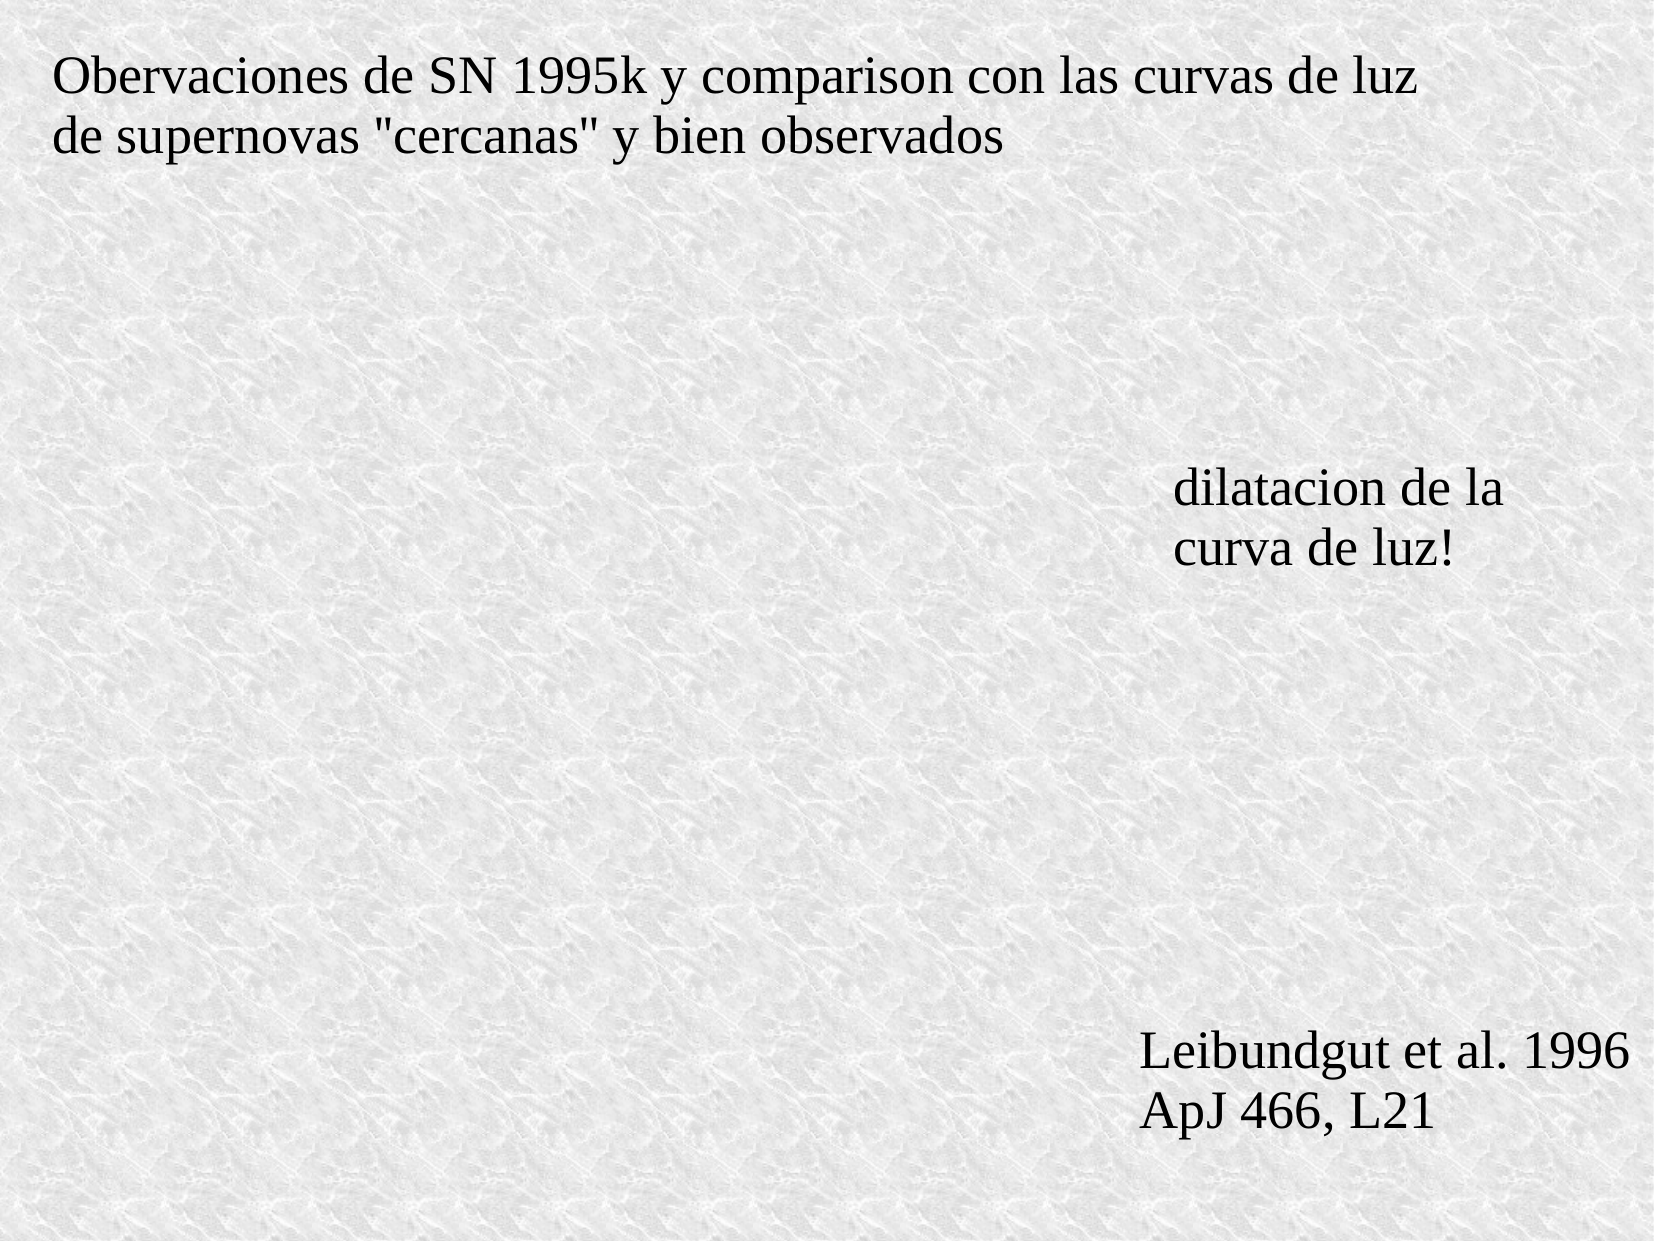

Obervaciones de SN 1995k y comparison con las curvas de luz
de supernovas ''cercanas'' y bien observados
dilatacion de la
curva de luz!
Leibundgut et al. 1996
ApJ 466, L21